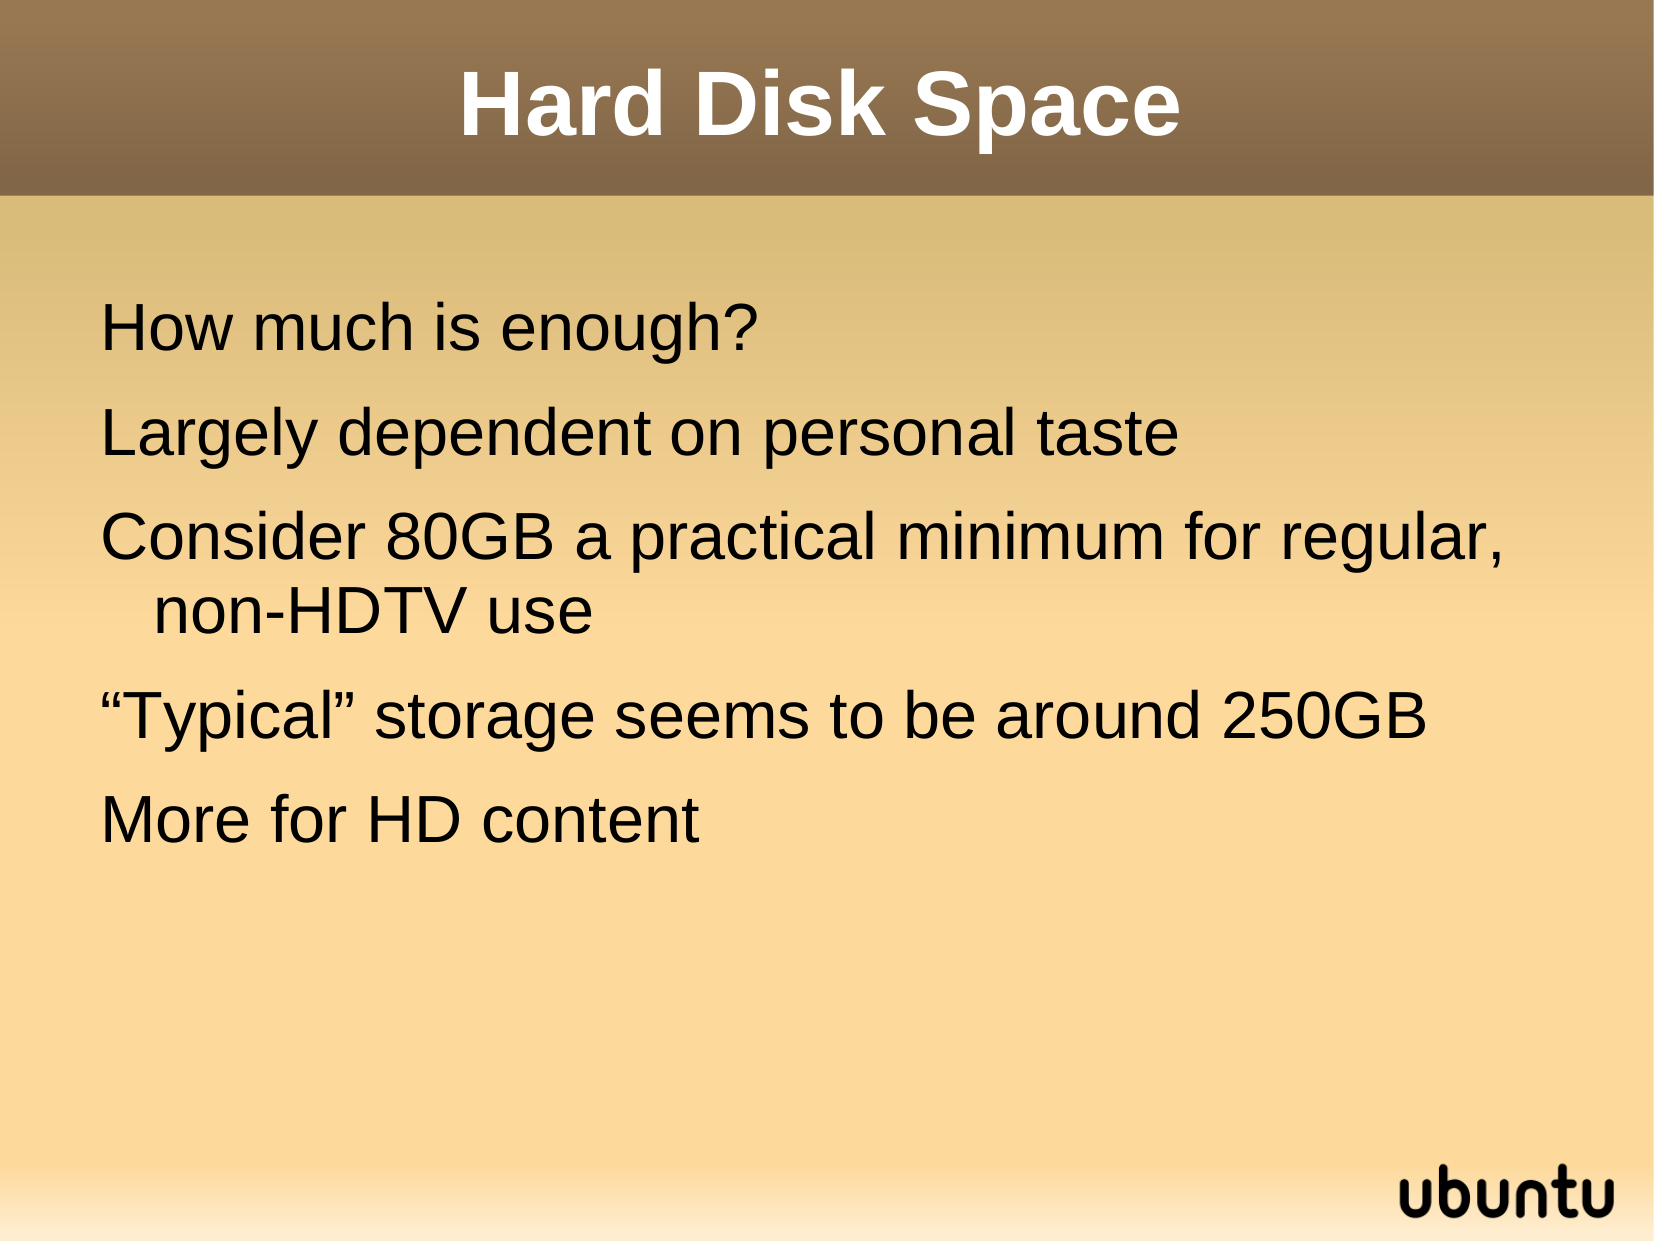

# Hard Disk Space
How much is enough?
Largely dependent on personal taste
Consider 80GB a practical minimum for regular, non-HDTV use
“Typical” storage seems to be around 250GB
More for HD content